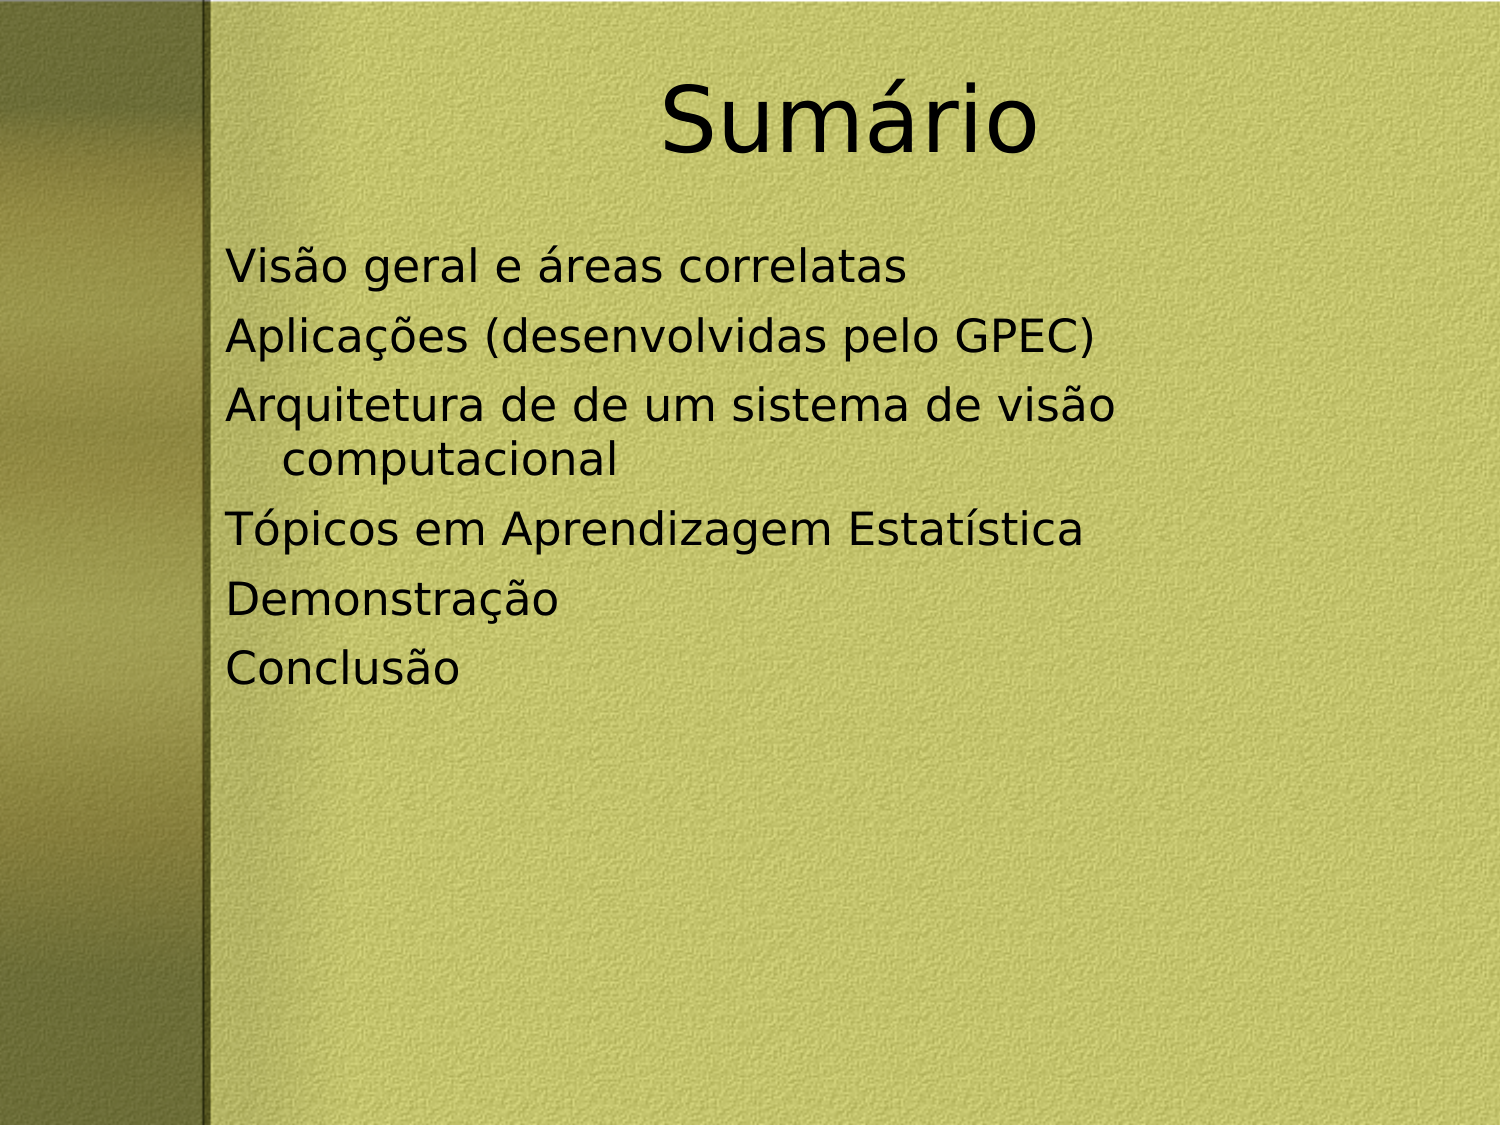

# Sumário
Visão geral e áreas correlatas
Aplicações (desenvolvidas pelo GPEC)
Arquitetura de de um sistema de visão computacional
Tópicos em Aprendizagem Estatística
Demonstração
Conclusão